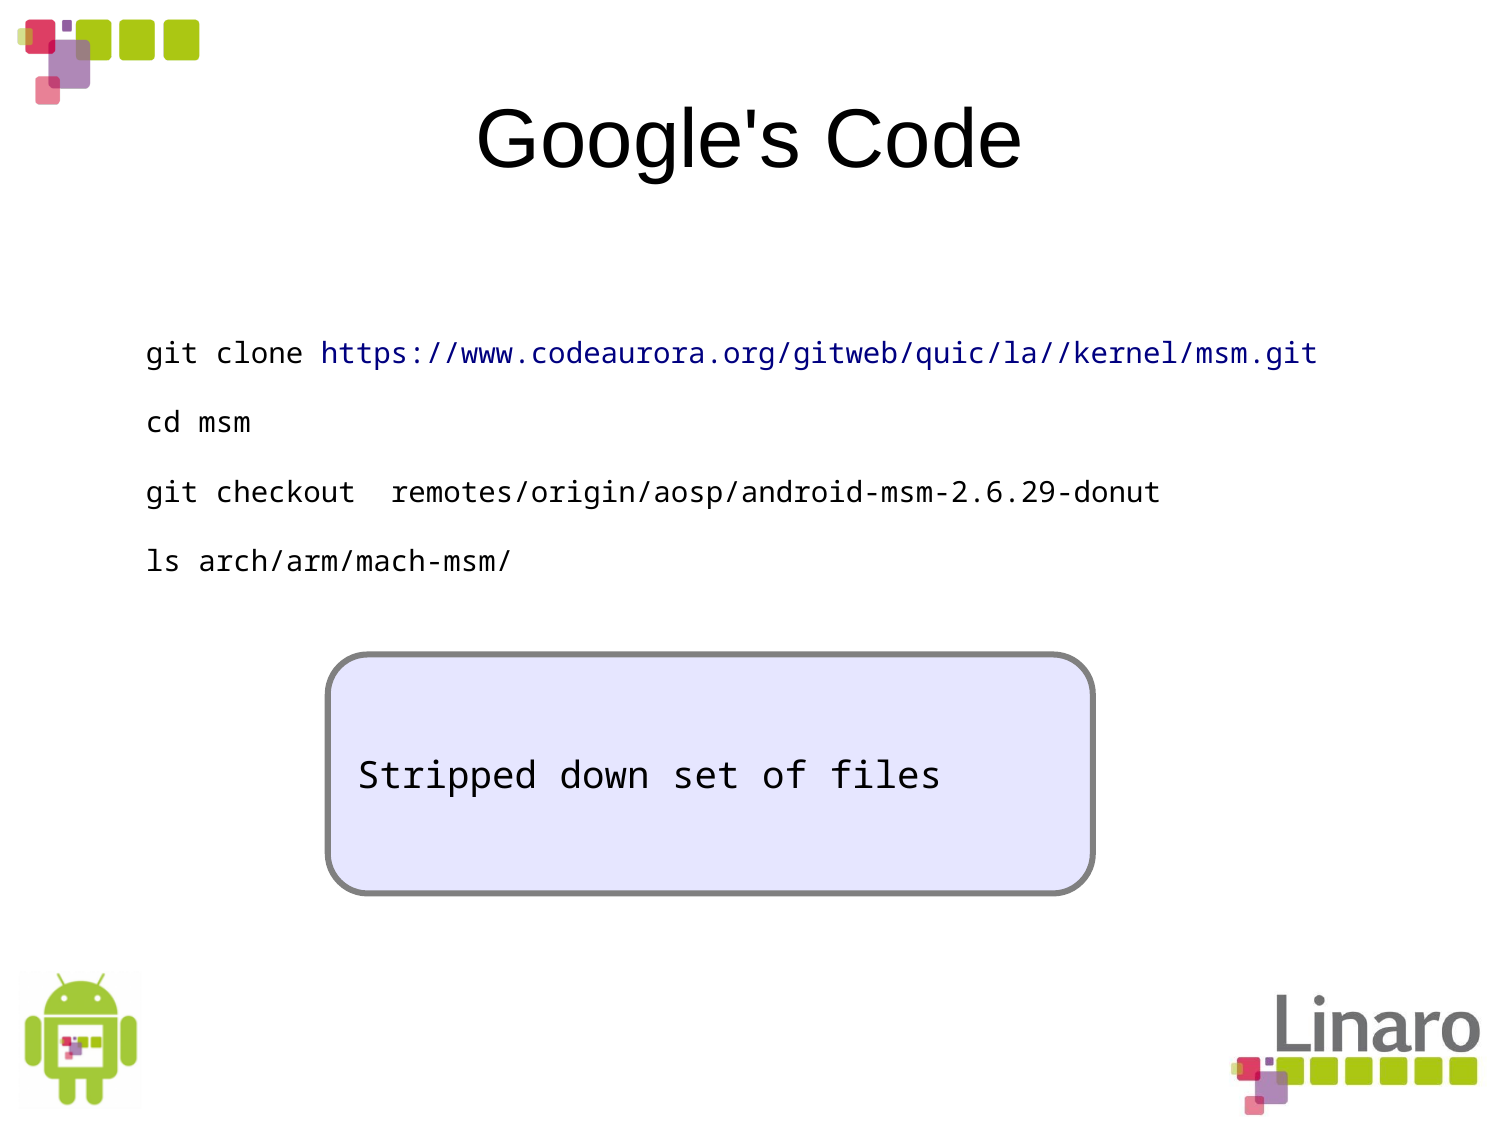

# Google's Code
git clone https://www.codeaurora.org/gitweb/quic/la//kernel/msm.git
cd msm
git checkout remotes/origin/aosp/android-msm-2.6.29-donut
ls arch/arm/mach-msm/
Stripped down set of files